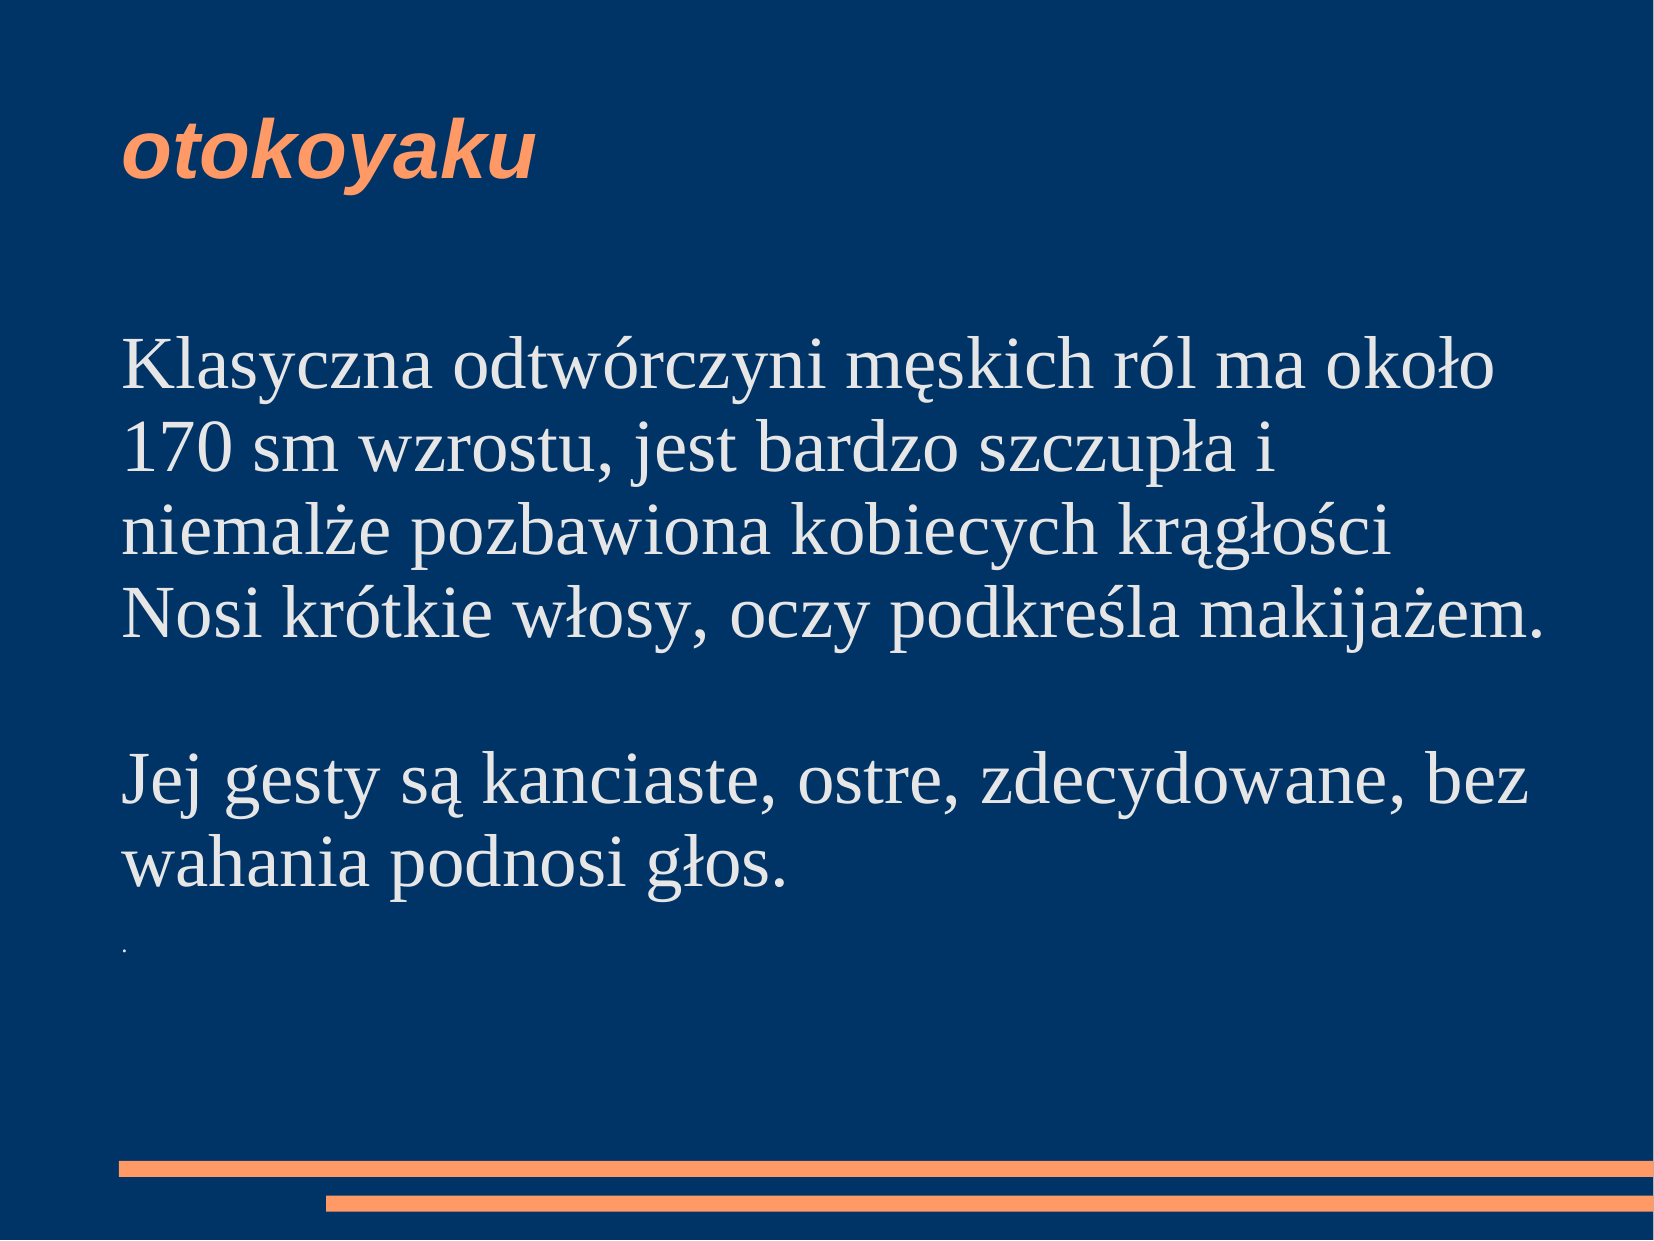

# otokoyaku
Klasyczna odtwórczyni męskich ról ma około 170 sm wzrostu, jest bardzo szczupła i niemalże pozbawiona kobiecych krągłości
Nosi krótkie włosy, oczy podkreśla makijażem.
Jej gesty są kanciaste, ostre, zdecydowane, bez wahania podnosi głos.
.